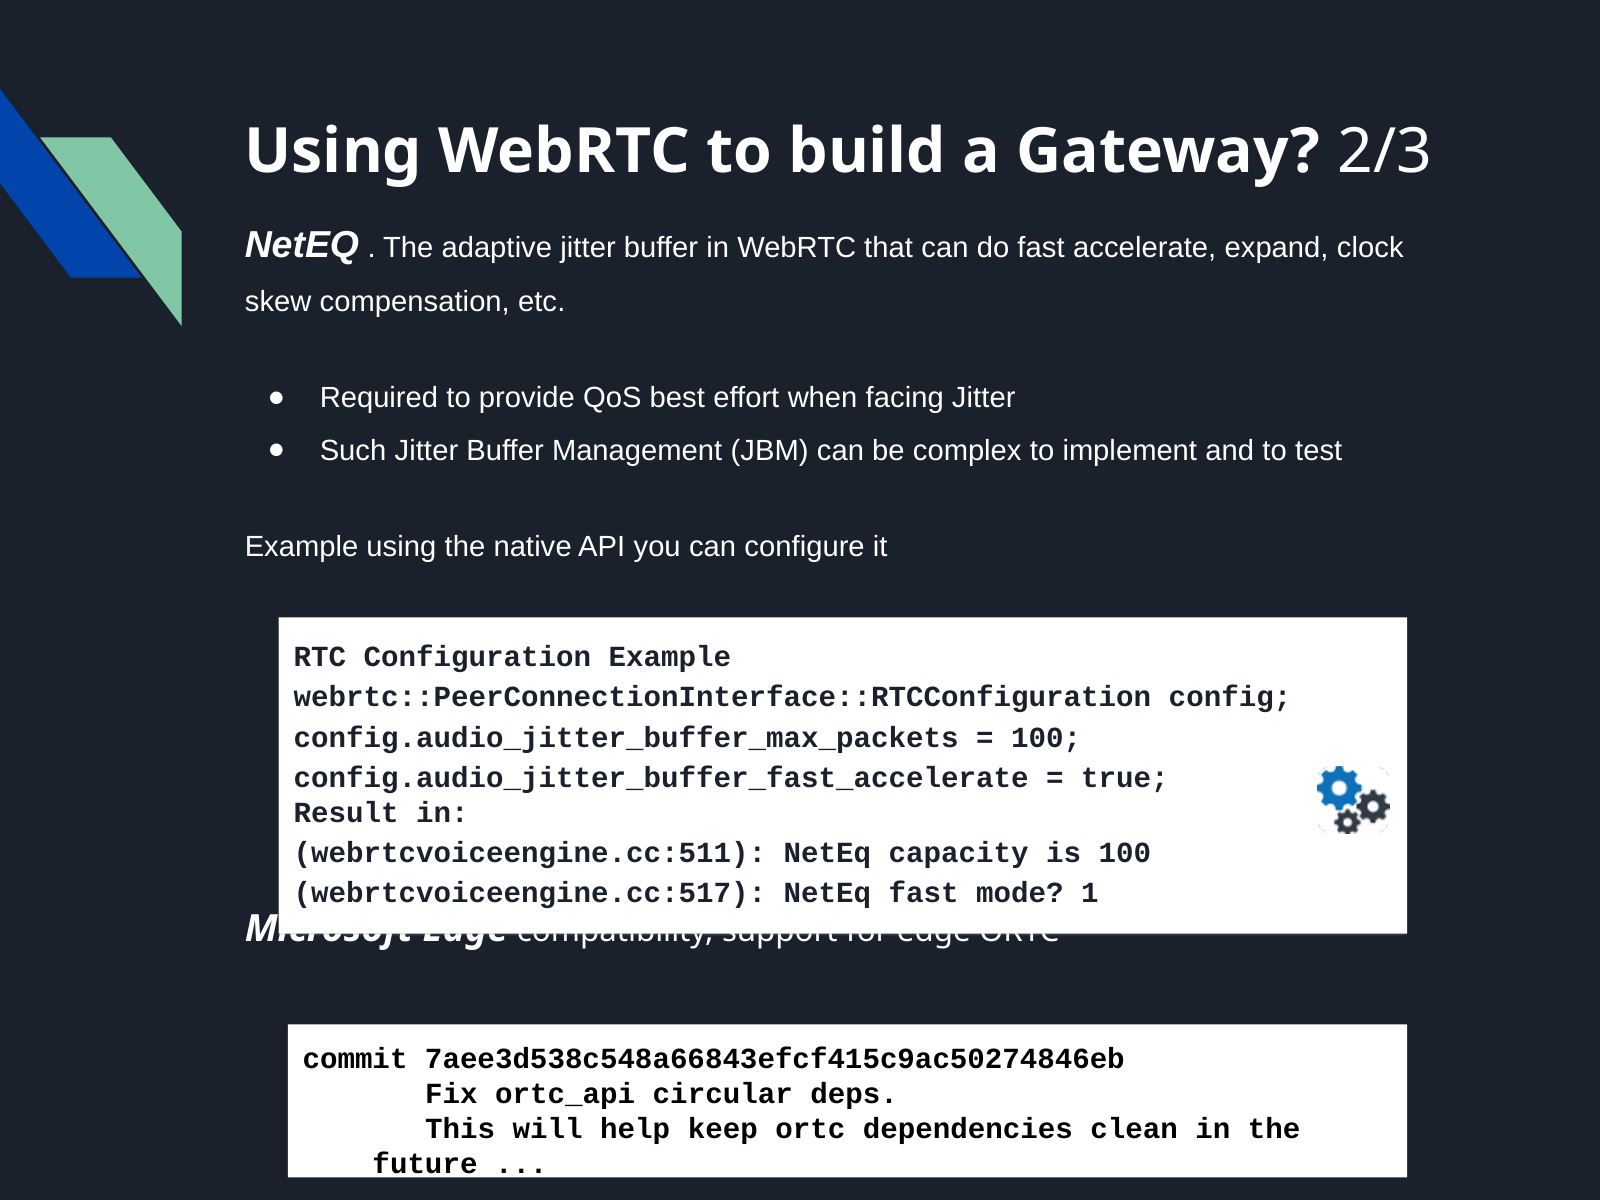

# Using WebRTC to build a Gateway? 2/3
NetEQ . The adaptive jitter buffer in WebRTC that can do fast accelerate, expand, clock skew compensation, etc.
Required to provide QoS best effort when facing Jitter
Such Jitter Buffer Management (JBM) can be complex to implement and to test
Example using the native API you can configure it
Microsoft Edge compatibility, support for edge ORTC
RTC Configuration Example
webrtc::PeerConnectionInterface::RTCConfiguration config;
config.audio_jitter_buffer_max_packets = 100;
config.audio_jitter_buffer_fast_accelerate = true;
Result in:
(webrtcvoiceengine.cc:511): NetEq capacity is 100
(webrtcvoiceengine.cc:517): NetEq fast mode? 1
commit 7aee3d538c548a66843efcf415c9ac50274846eb
 Fix ortc_api circular deps.
 This will help keep ortc dependencies clean in the future ...